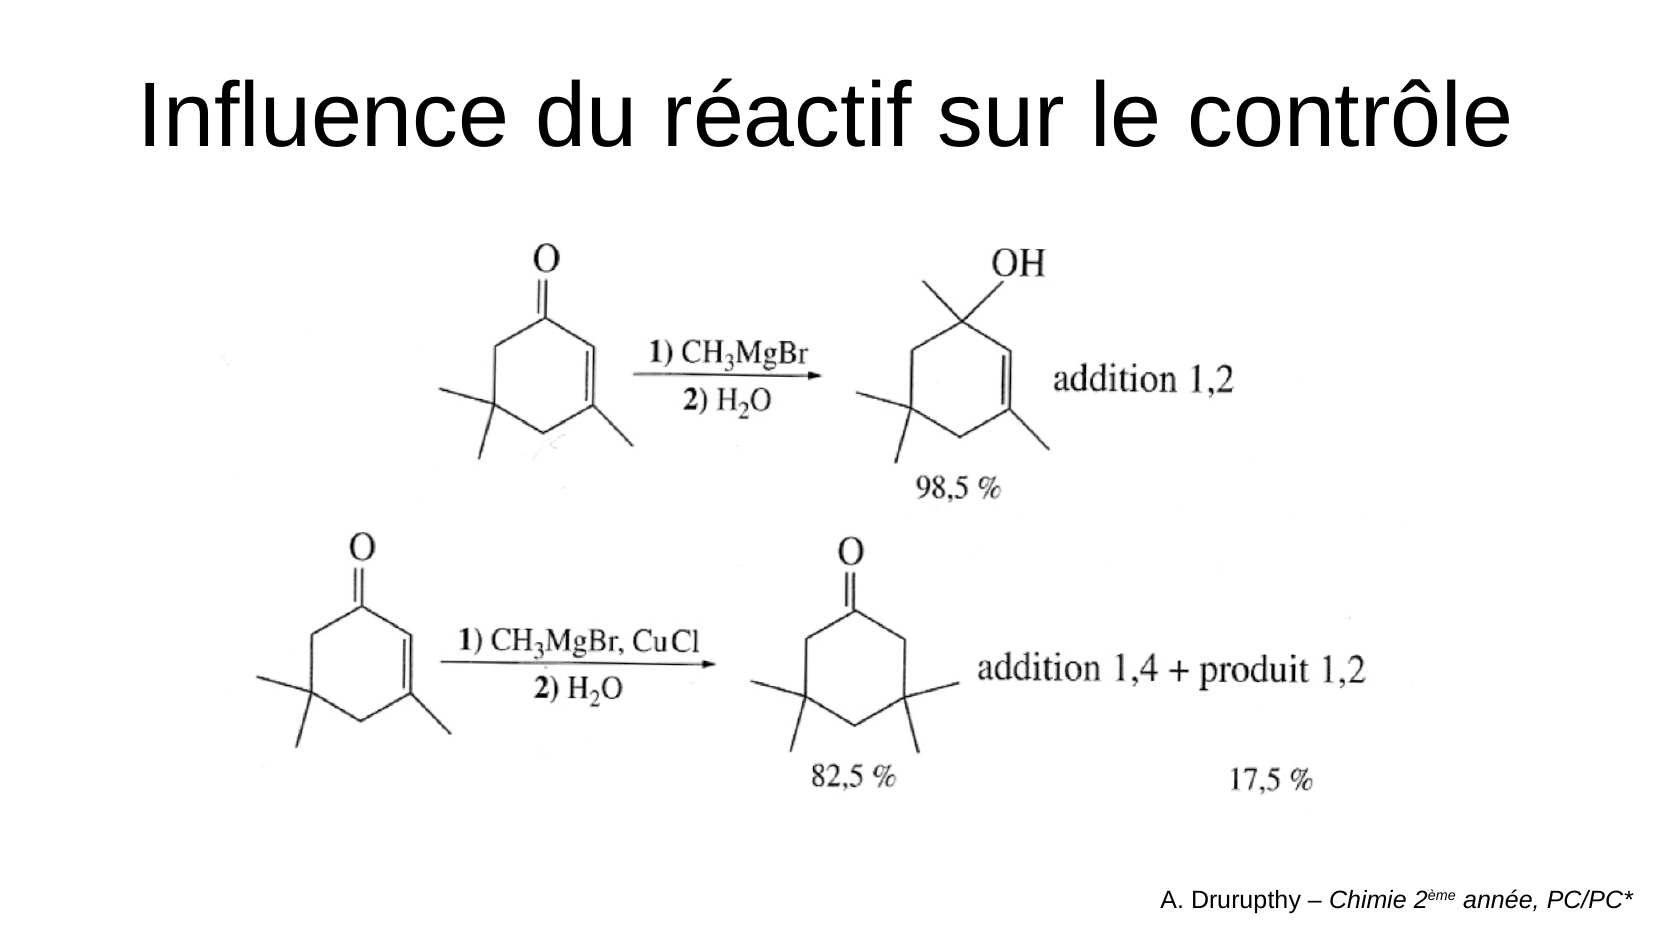

# Influence du réactif sur le contrôle
A. Drurupthy – Chimie 2ème année, PC/PC*